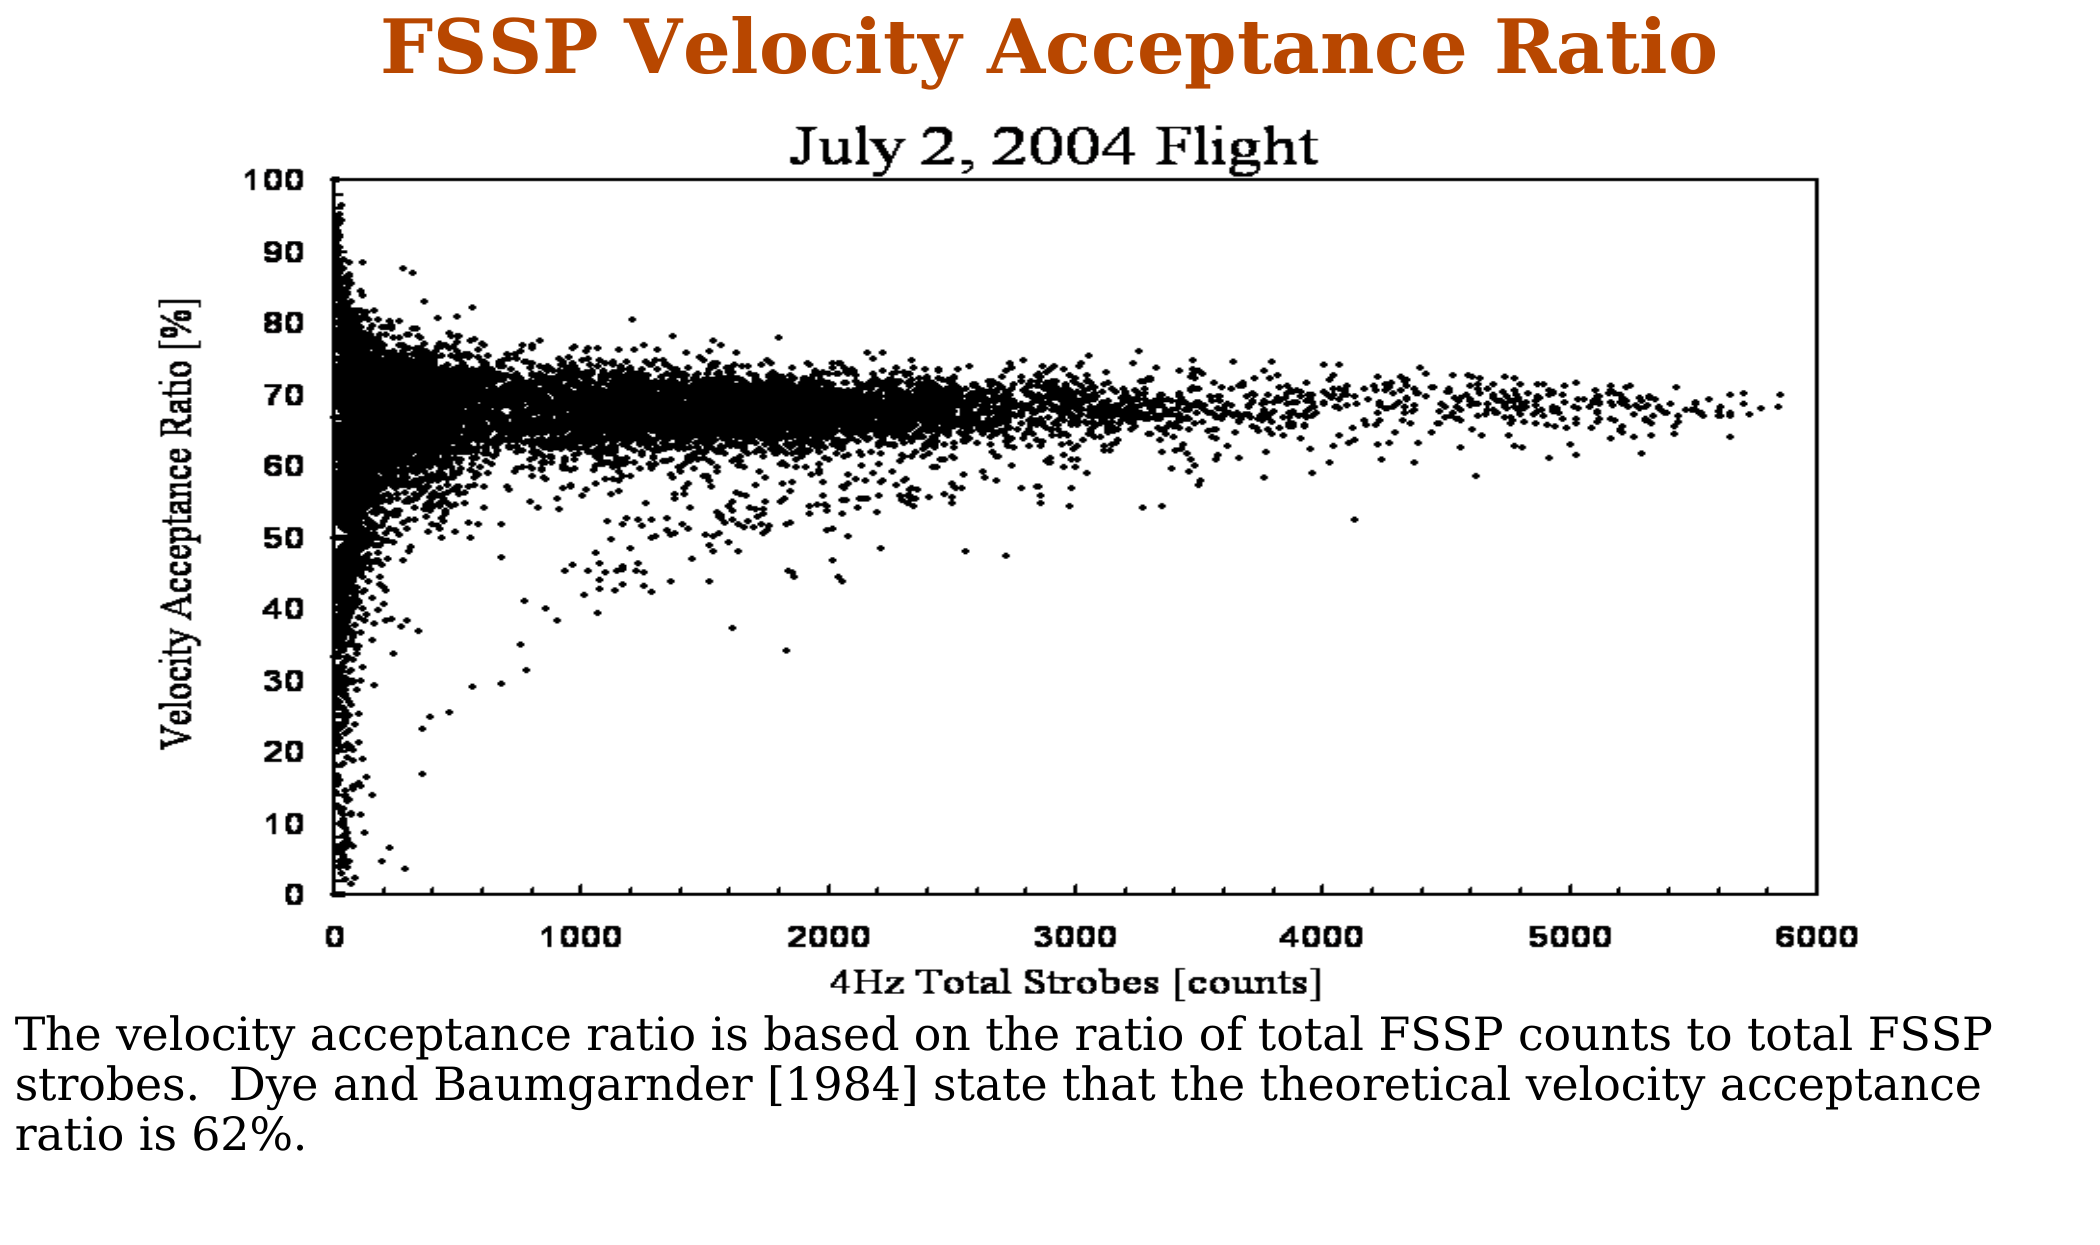

FSSP Velocity Acceptance Ratio
The velocity acceptance ratio is based on the ratio of total FSSP counts to total FSSP strobes. Dye and Baumgarnder [1984] state that the theoretical velocity acceptance ratio is 62%.
The velocity acceptance ratio is based on the ratio of total FSSP counts to total FSSP strobes. Dye and Baumgarnder [1984] state that the theoretical velocity acceptance ratio is 62%.